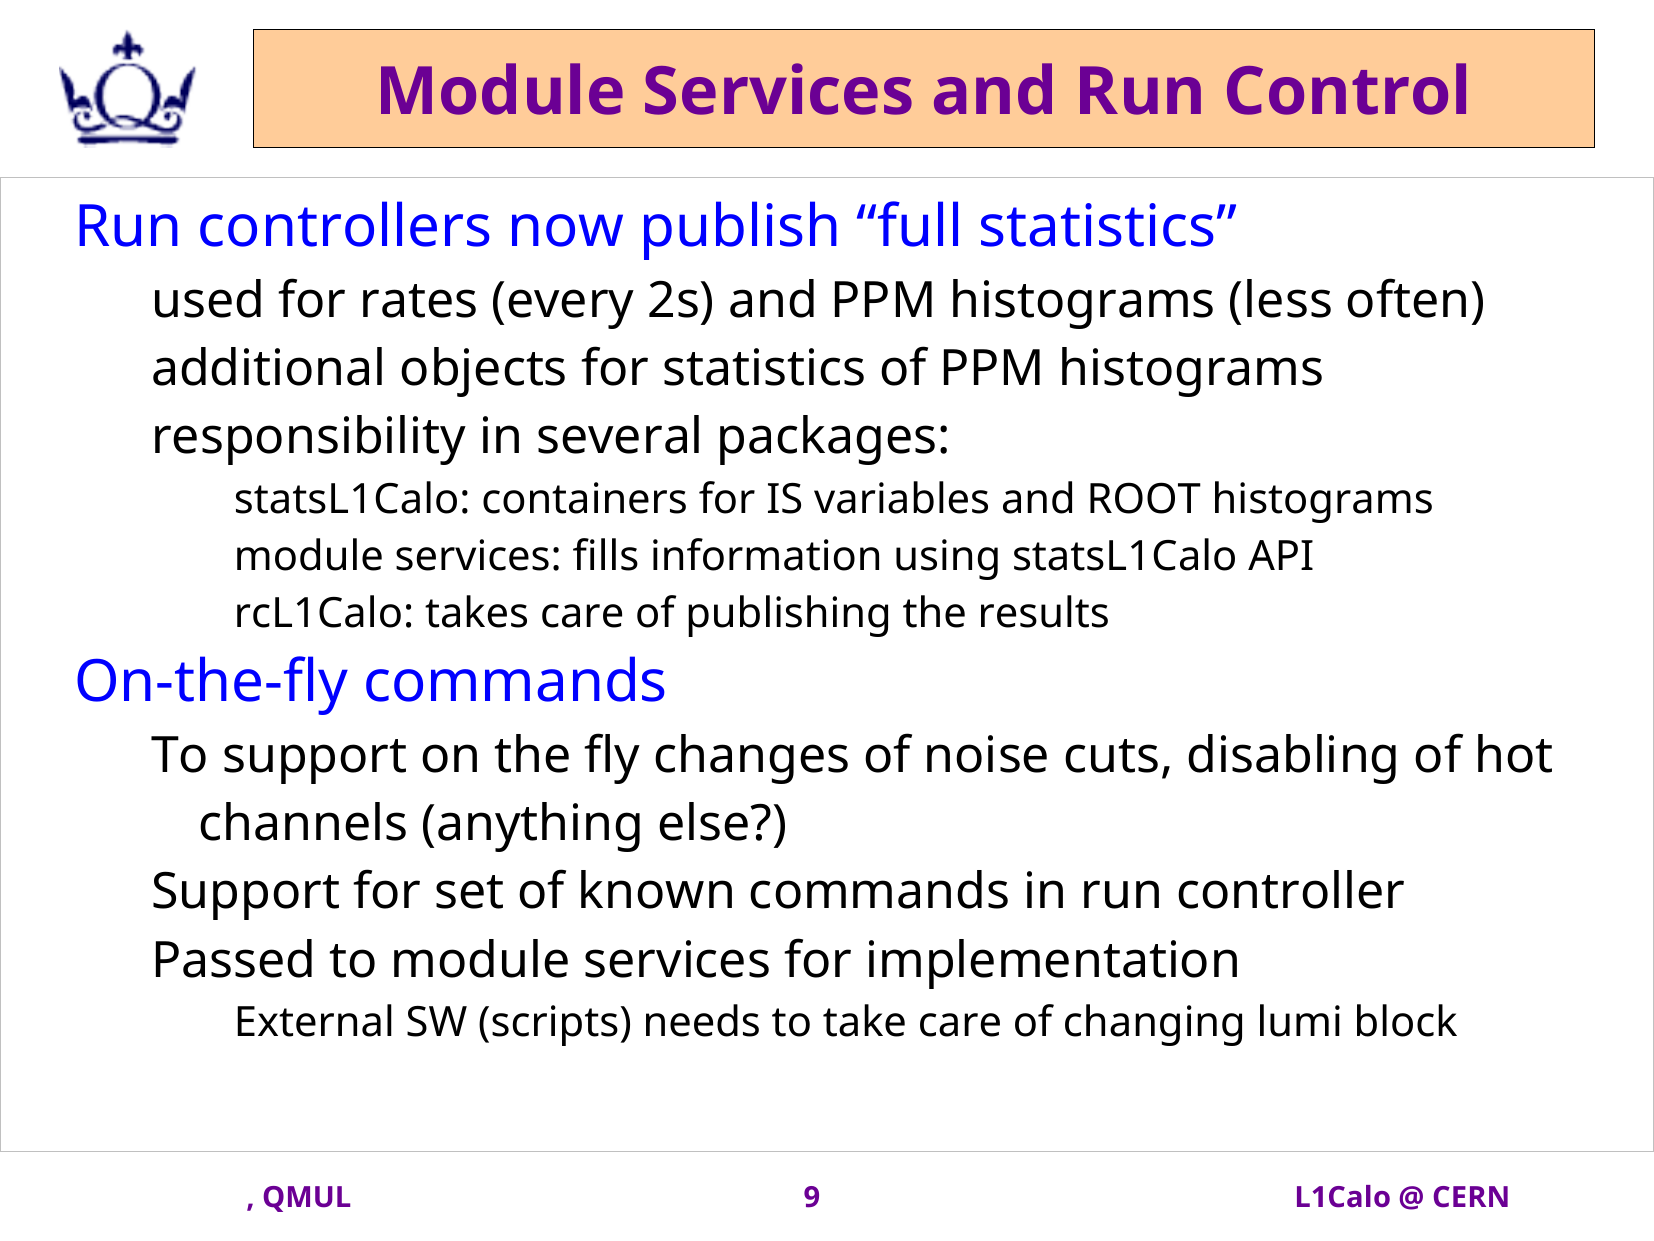

# Module Services and Run Control
Run controllers now publish “full statistics”
used for rates (every 2s) and PPM histograms (less often)
additional objects for statistics of PPM histograms
responsibility in several packages:
statsL1Calo: containers for IS variables and ROOT histograms
module services: fills information using statsL1Calo API
rcL1Calo: takes care of publishing the results
On-the-fly commands
To support on the fly changes of noise cuts, disabling of hot channels (anything else?)
Support for set of known commands in run controller
Passed to module services for implementation
External SW (scripts) needs to take care of changing lumi block